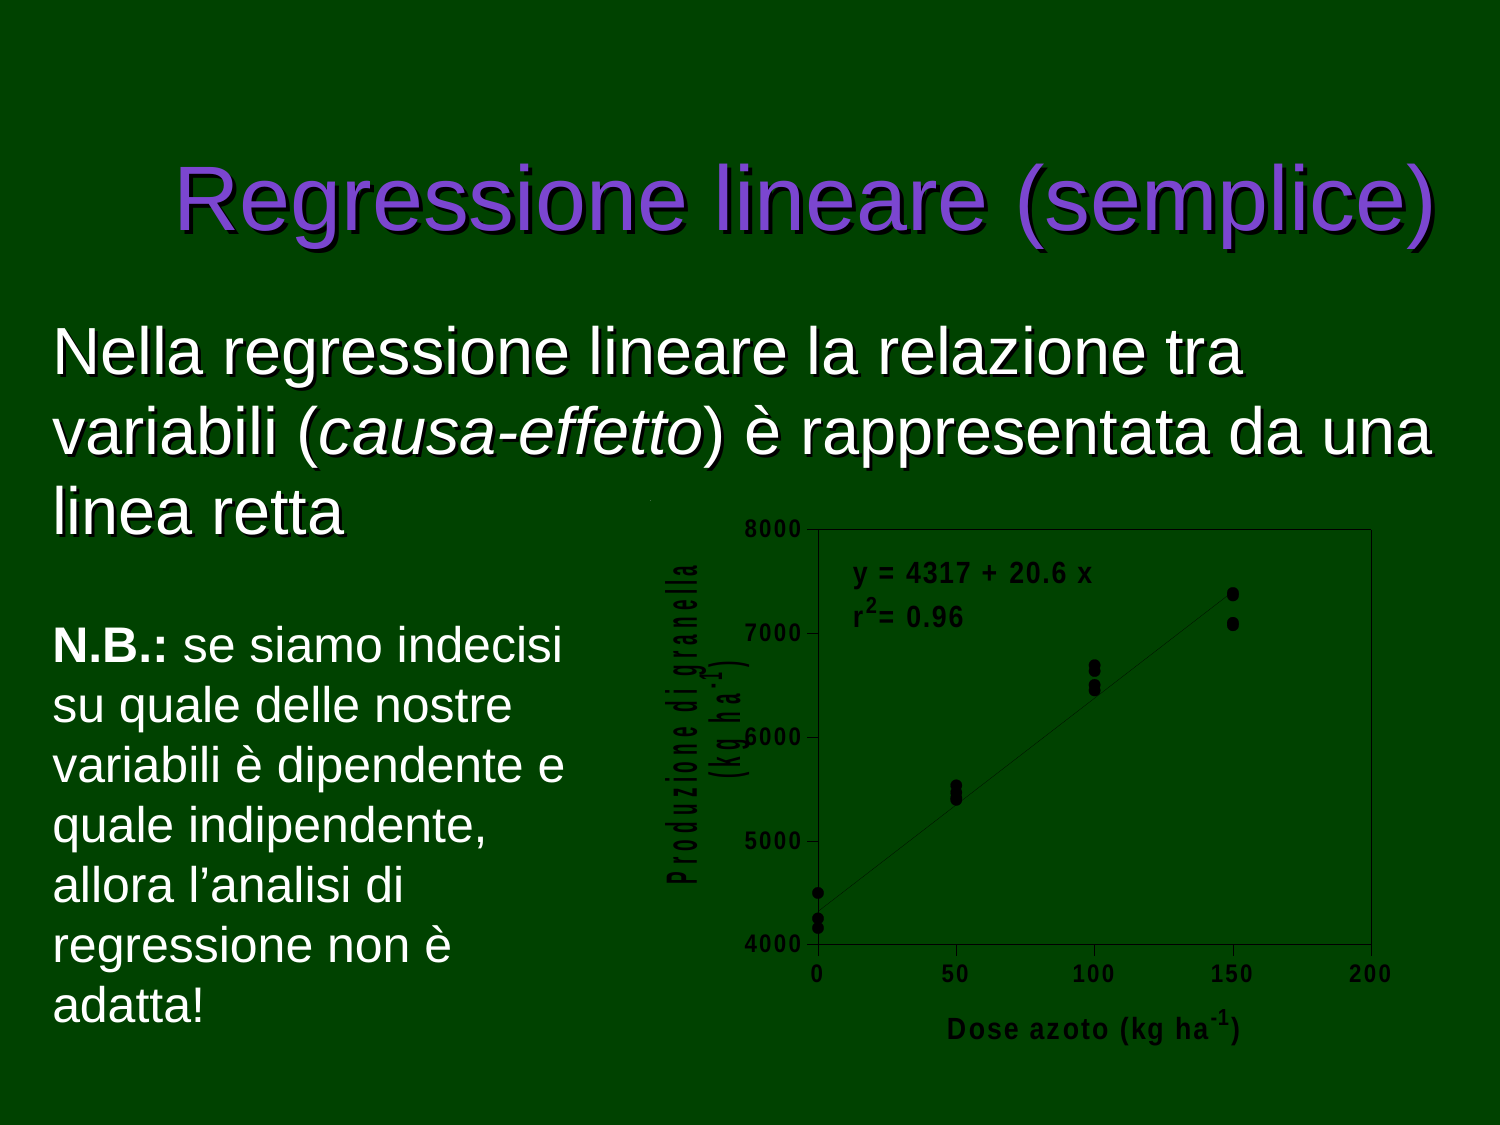

Regressione lineare (semplice)
# Nella regressione lineare la relazione tra variabili (causa-effetto) è rappresentata da una linea retta
N.B.: se siamo indecisi su quale delle nostre variabili è dipendente e quale indipendente, allora l’analisi di regressione non è adatta!